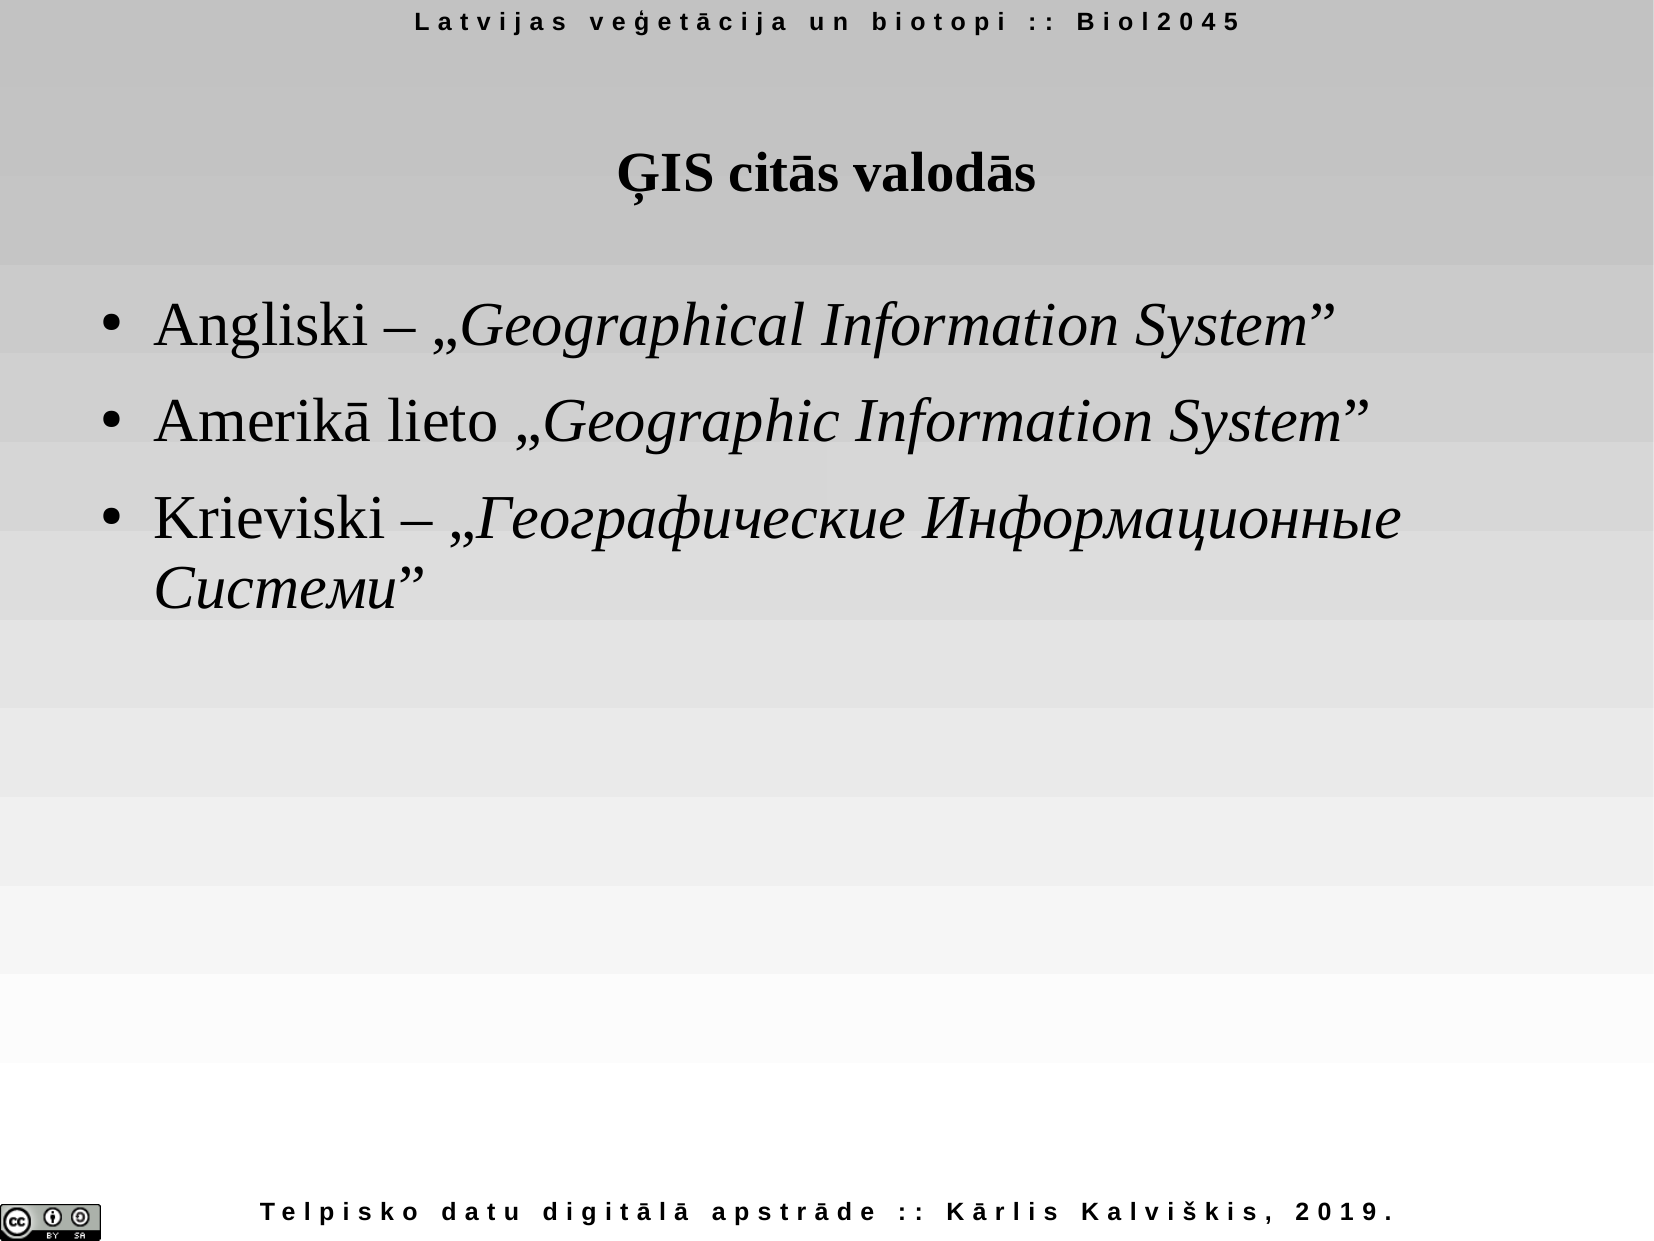

# ĢIS citās valodās
Angliski – „Geographical Information System”
Amerikā lieto „Geographic Information System”
Krieviski – „Географические Информационные Системи”